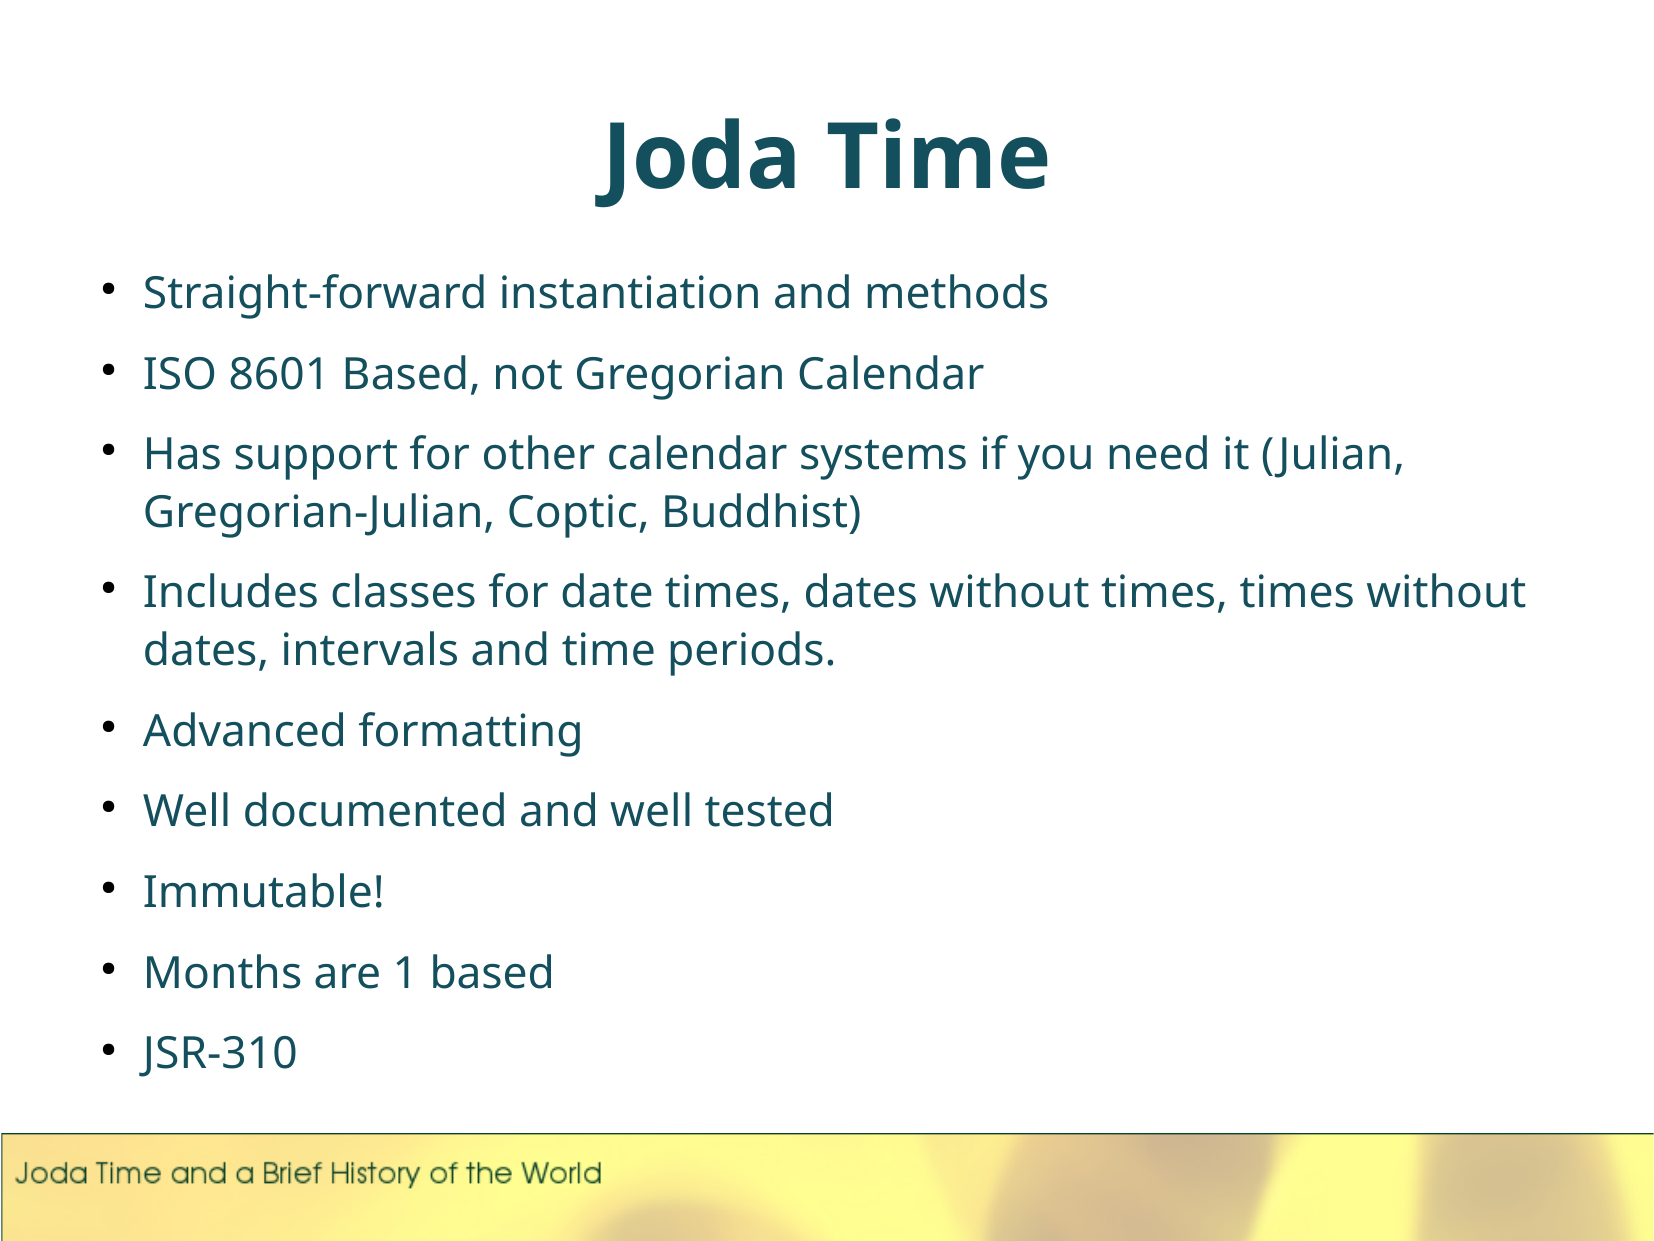

# Joda Time
Straight-forward instantiation and methods
ISO 8601 Based, not Gregorian Calendar
Has support for other calendar systems if you need it (Julian, Gregorian-Julian, Coptic, Buddhist)
Includes classes for date times, dates without times, times without dates, intervals and time periods.
Advanced formatting
Well documented and well tested
Immutable!
Months are 1 based
JSR-310